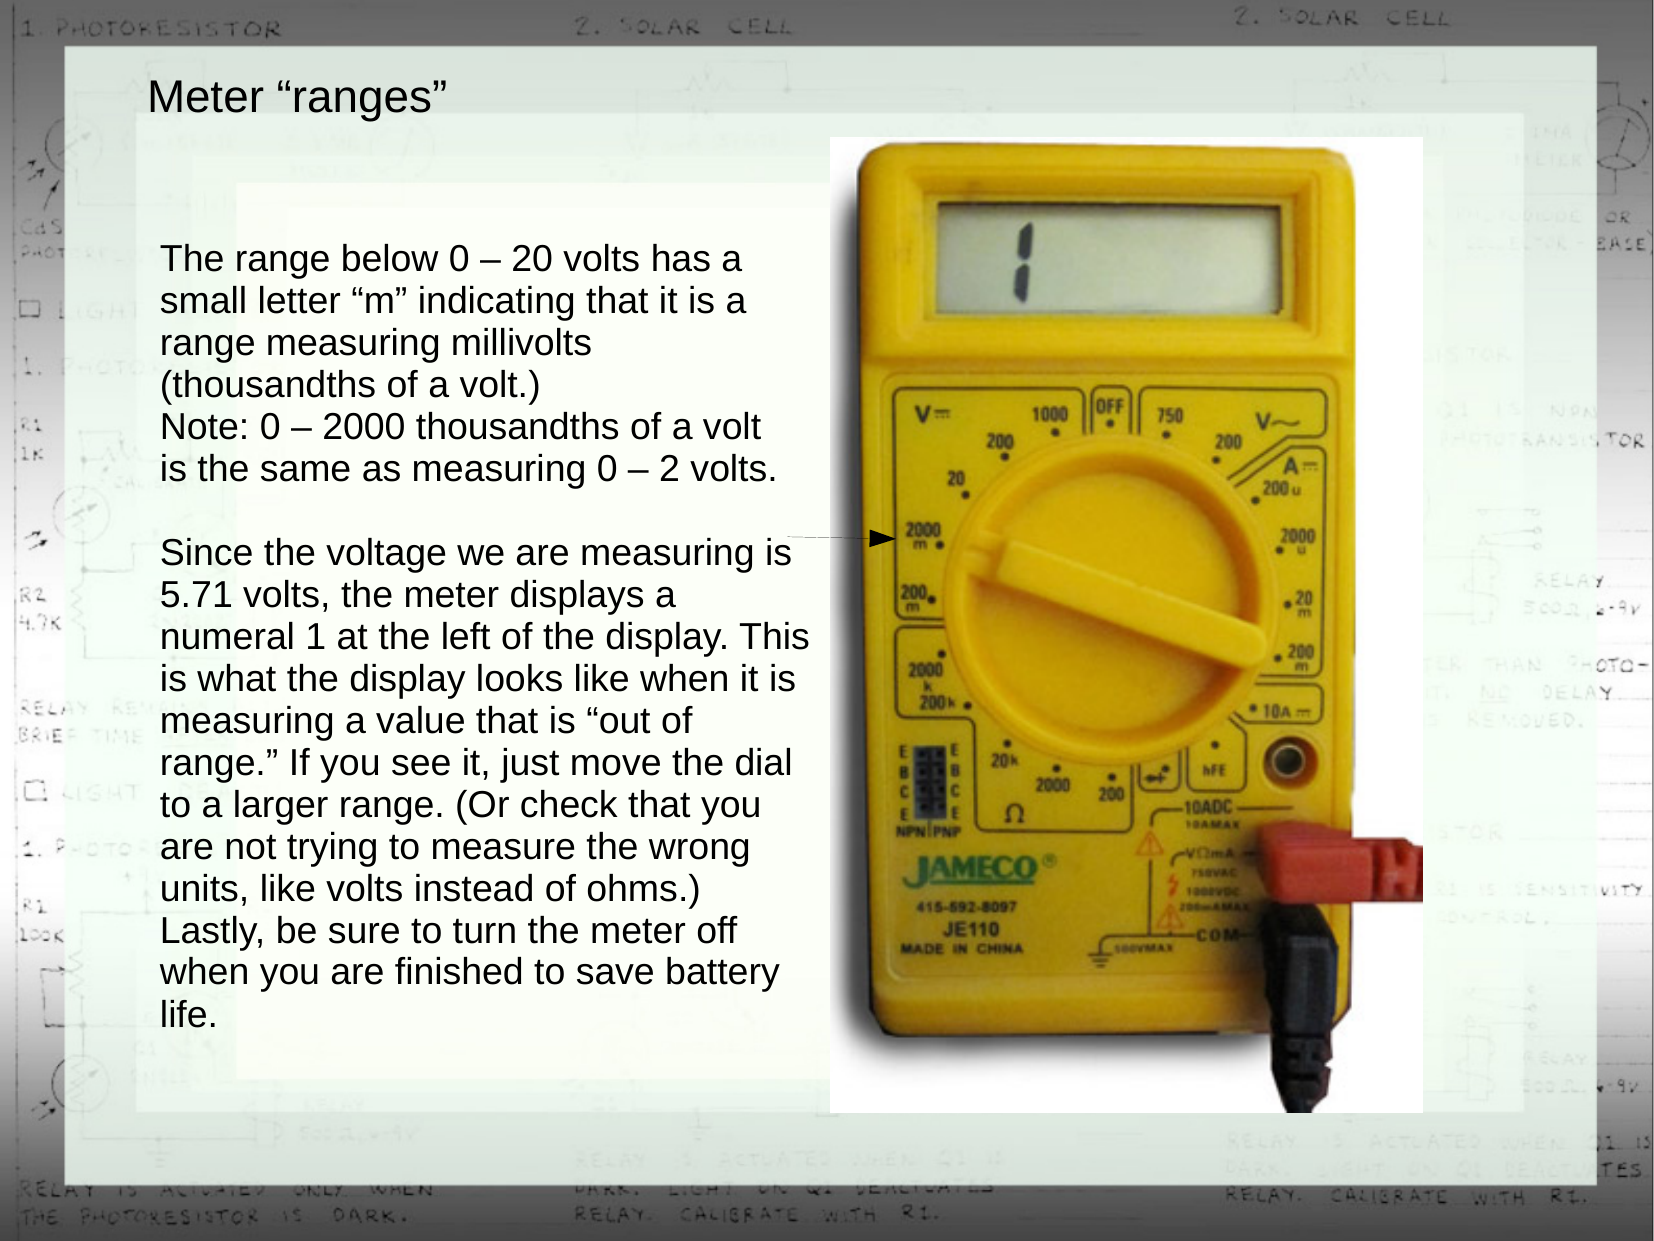

Meter “ranges”
The range below 0 – 20 volts has a small letter “m” indicating that it is a range measuring millivolts (thousandths of a volt.)
Note: 0 – 2000 thousandths of a volt
is the same as measuring 0 – 2 volts.
Since the voltage we are measuring is 5.71 volts, the meter displays a numeral 1 at the left of the display. This is what the display looks like when it is measuring a value that is “out of range.” If you see it, just move the dial to a larger range. (Or check that you are not trying to measure the wrong units, like volts instead of ohms.)
Lastly, be sure to turn the meter off when you are finished to save battery life.